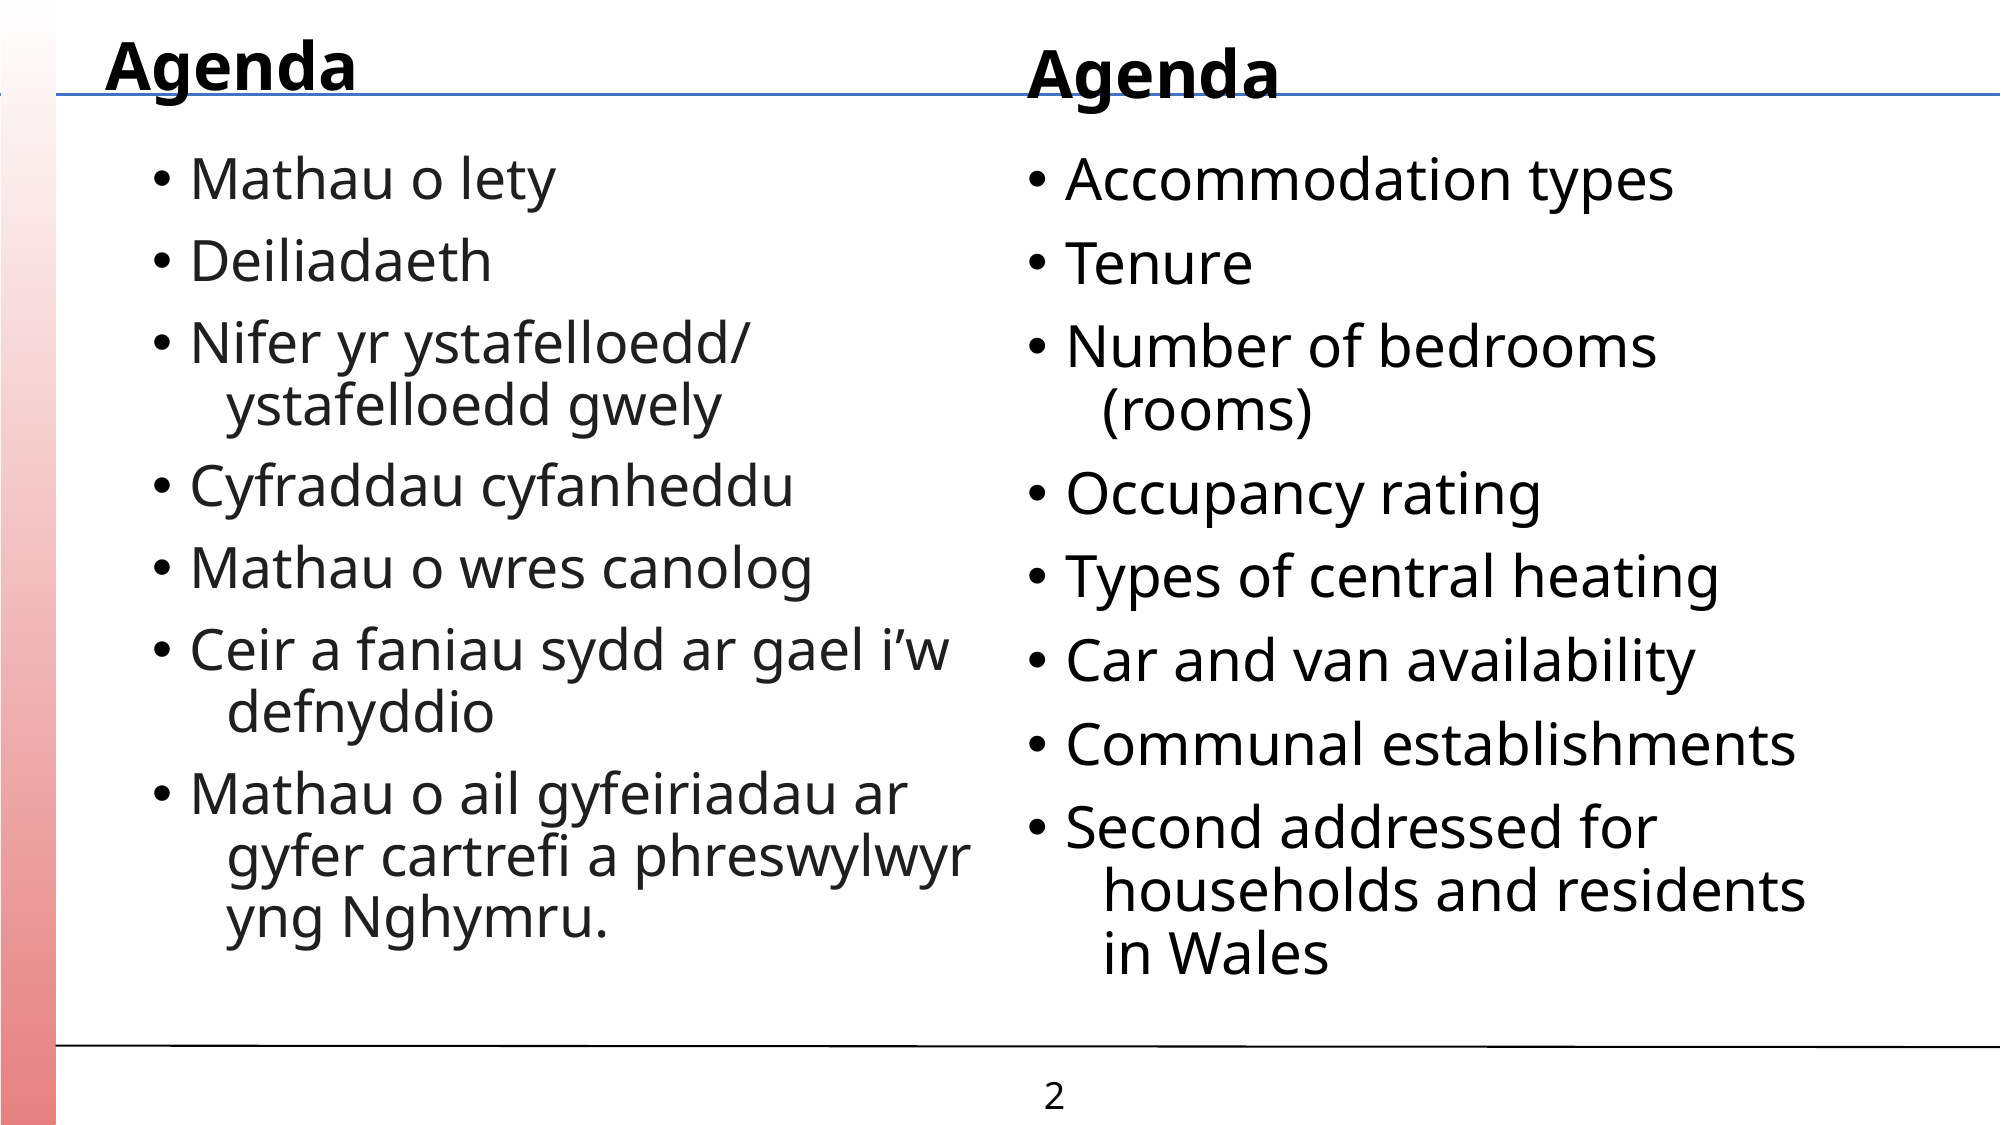

Agenda
Agenda
Mathau o lety
Deiliadaeth
Nifer yr ystafelloedd/ ystafelloedd gwely
Cyfraddau cyfanheddu
Mathau o wres canolog
Ceir a faniau sydd ar gael i’w defnyddio
Mathau o ail gyfeiriadau ar gyfer cartrefi a phreswylwyr yng Nghymru.
# Accommodation types
Tenure
Number of bedrooms (rooms)
Occupancy rating
Types of central heating
Car and van availability
Communal establishments
Second addressed for households and residents in Wales